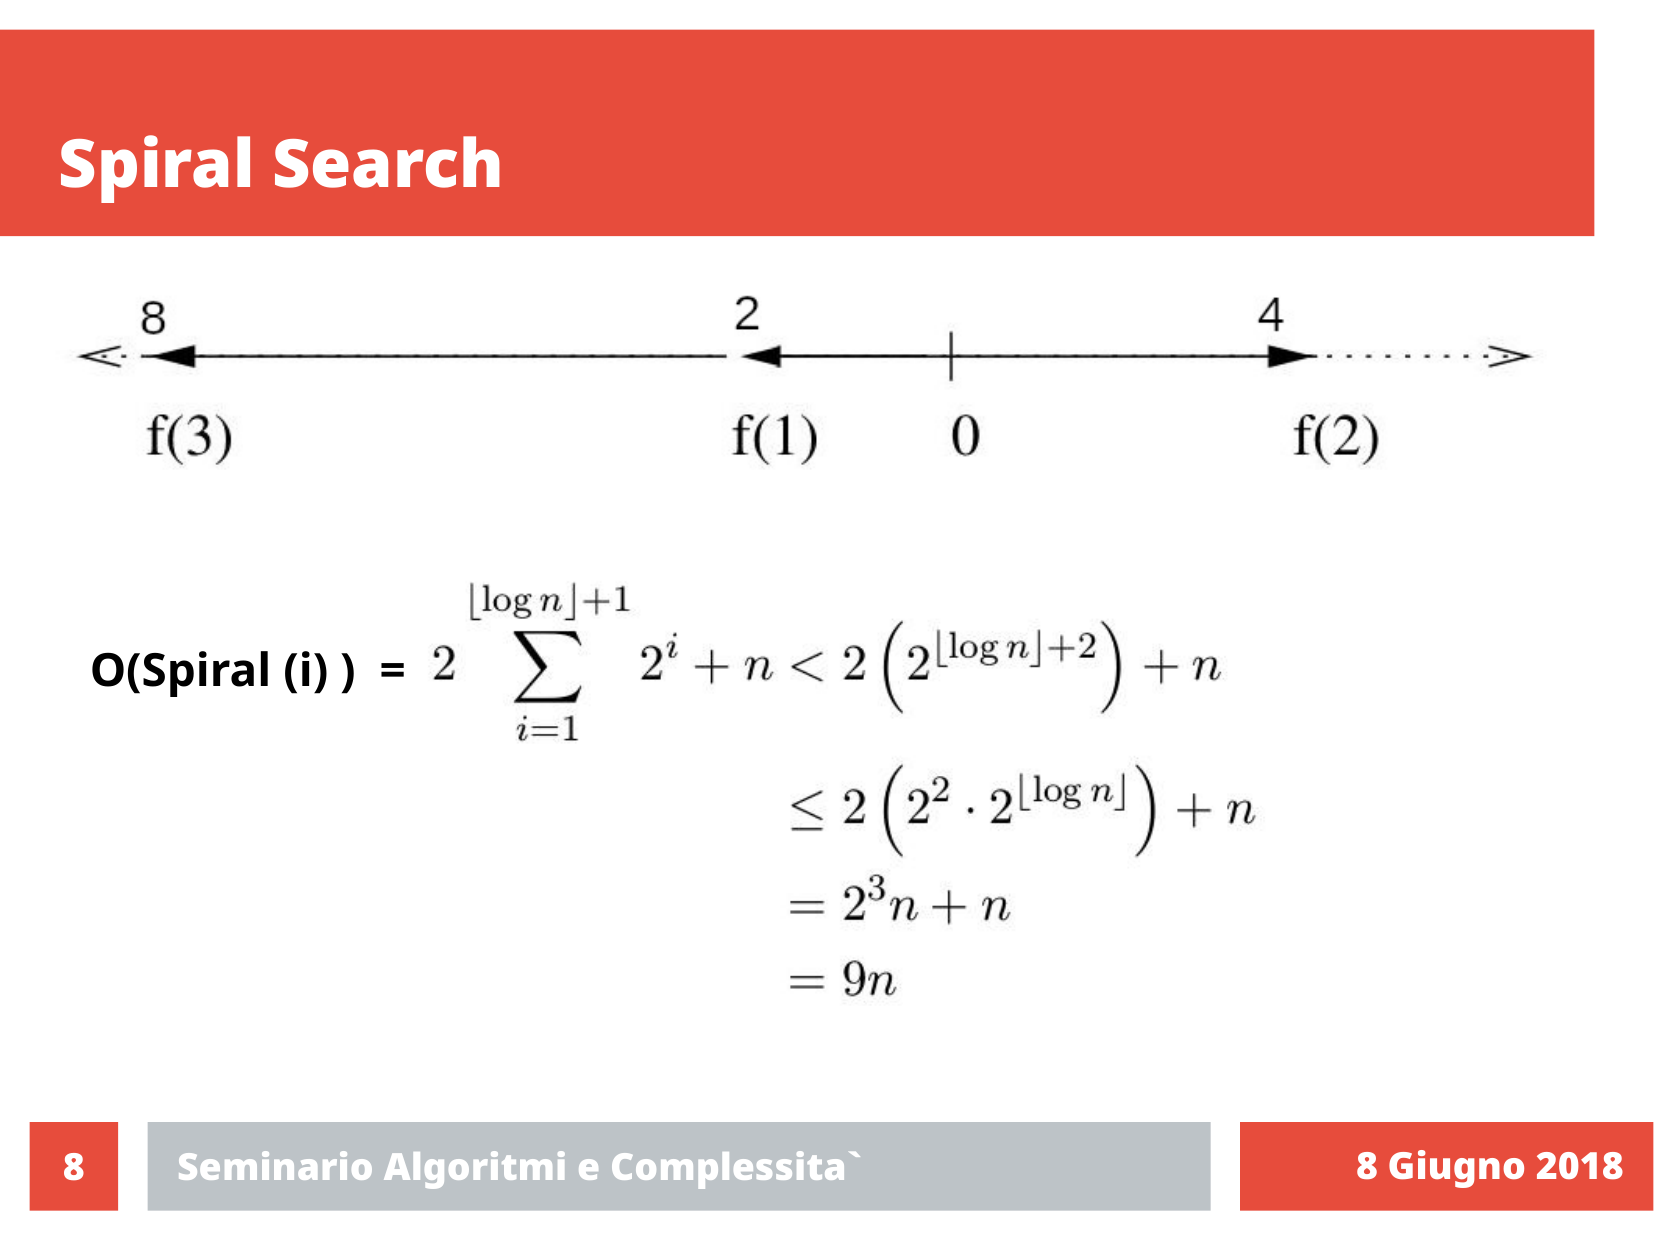

# Spiral Search
O(Spiral (i) ) =
8
8 Giugno 2018